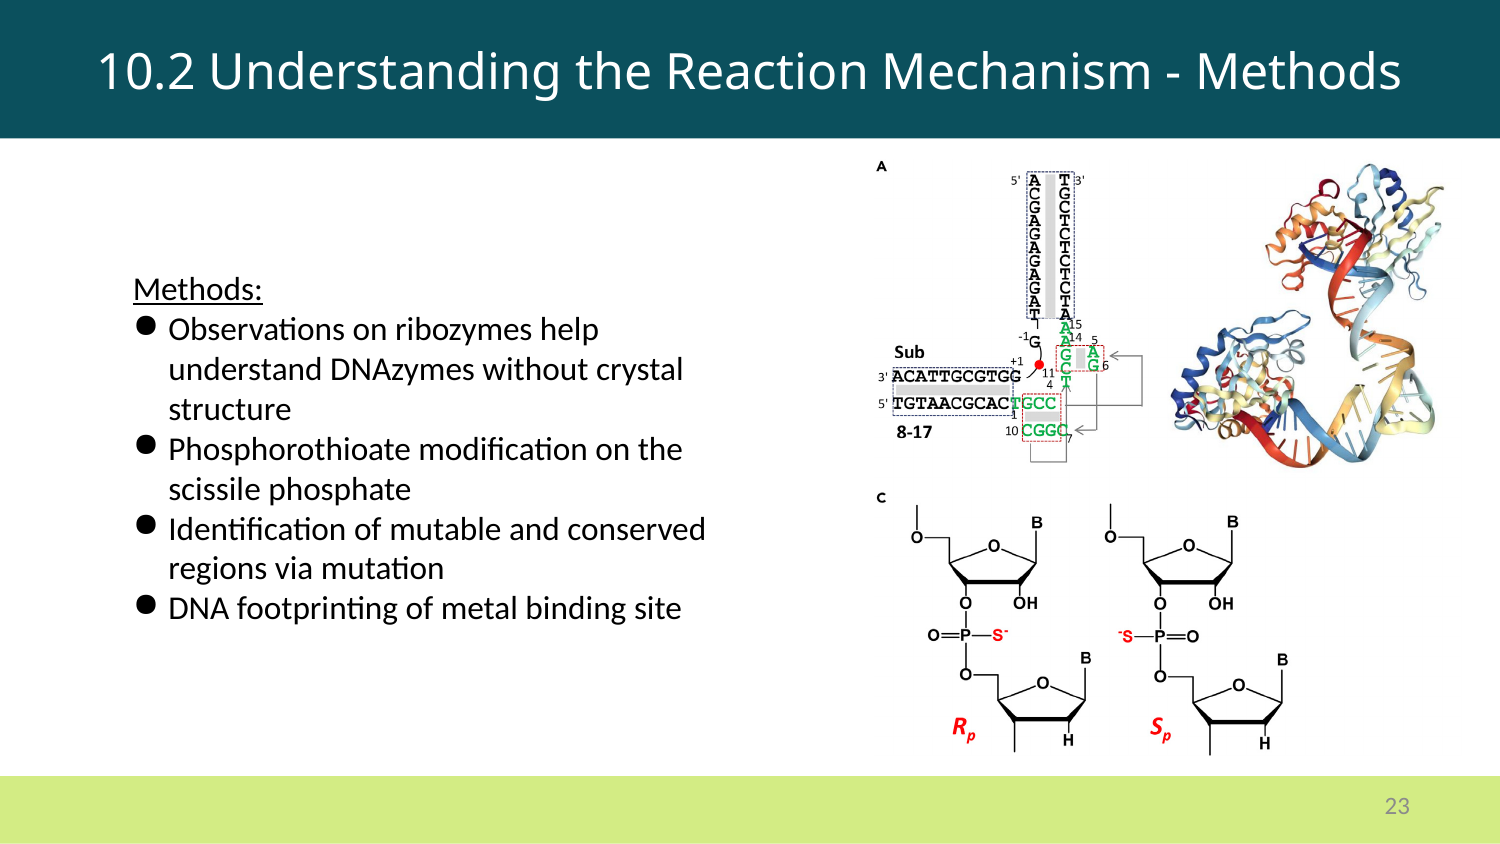

10.2 Understanding the Reaction Mechanism - Methods
Methods:
Observations on ribozymes help understand DNAzymes without crystal structure
Phosphorothioate modification on the scissile phosphate
Identification of mutable and conserved regions via mutation
DNA footprinting of metal binding site